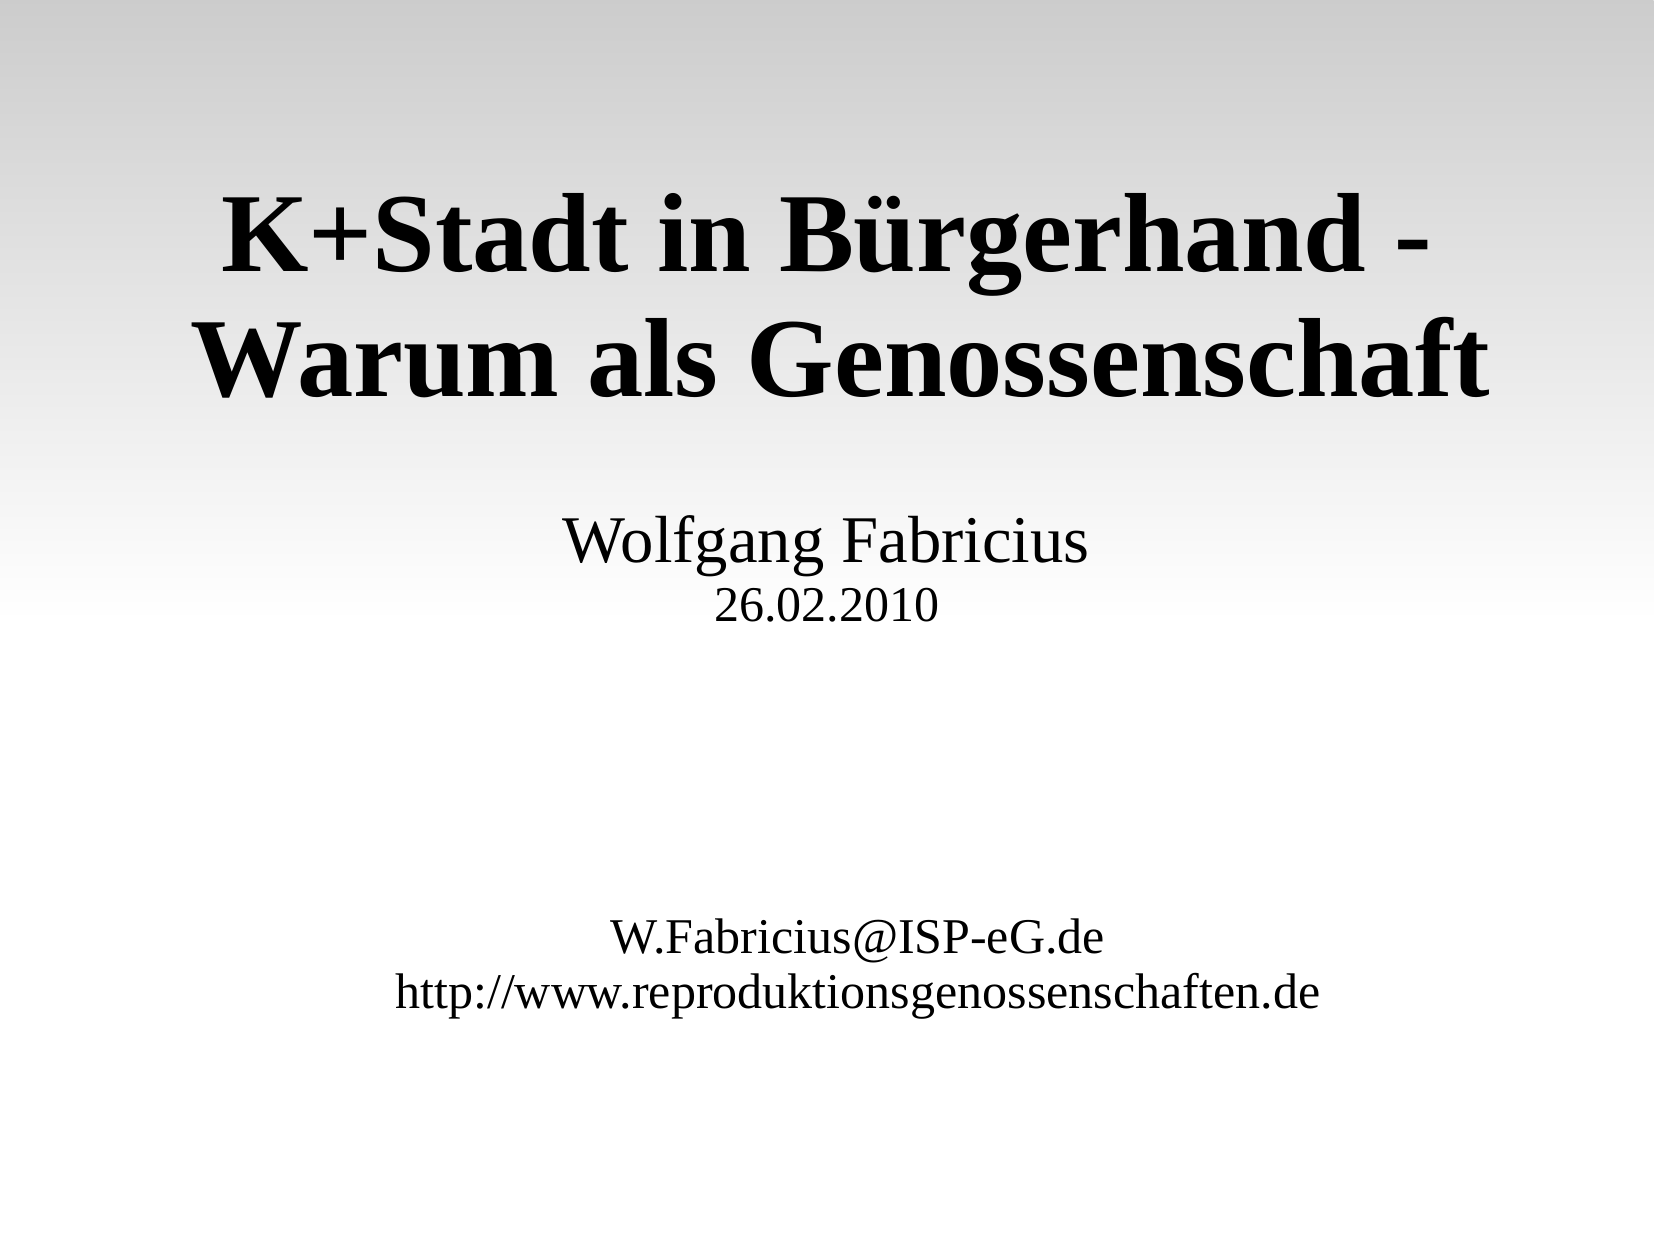

K+Stadt in Bürgerhand -
 Warum als Genossenschaft
Wolfgang Fabricius
26.02.2010
 W.Fabricius@ISP-eG.de
 http://www.reproduktionsgenossenschaften.de